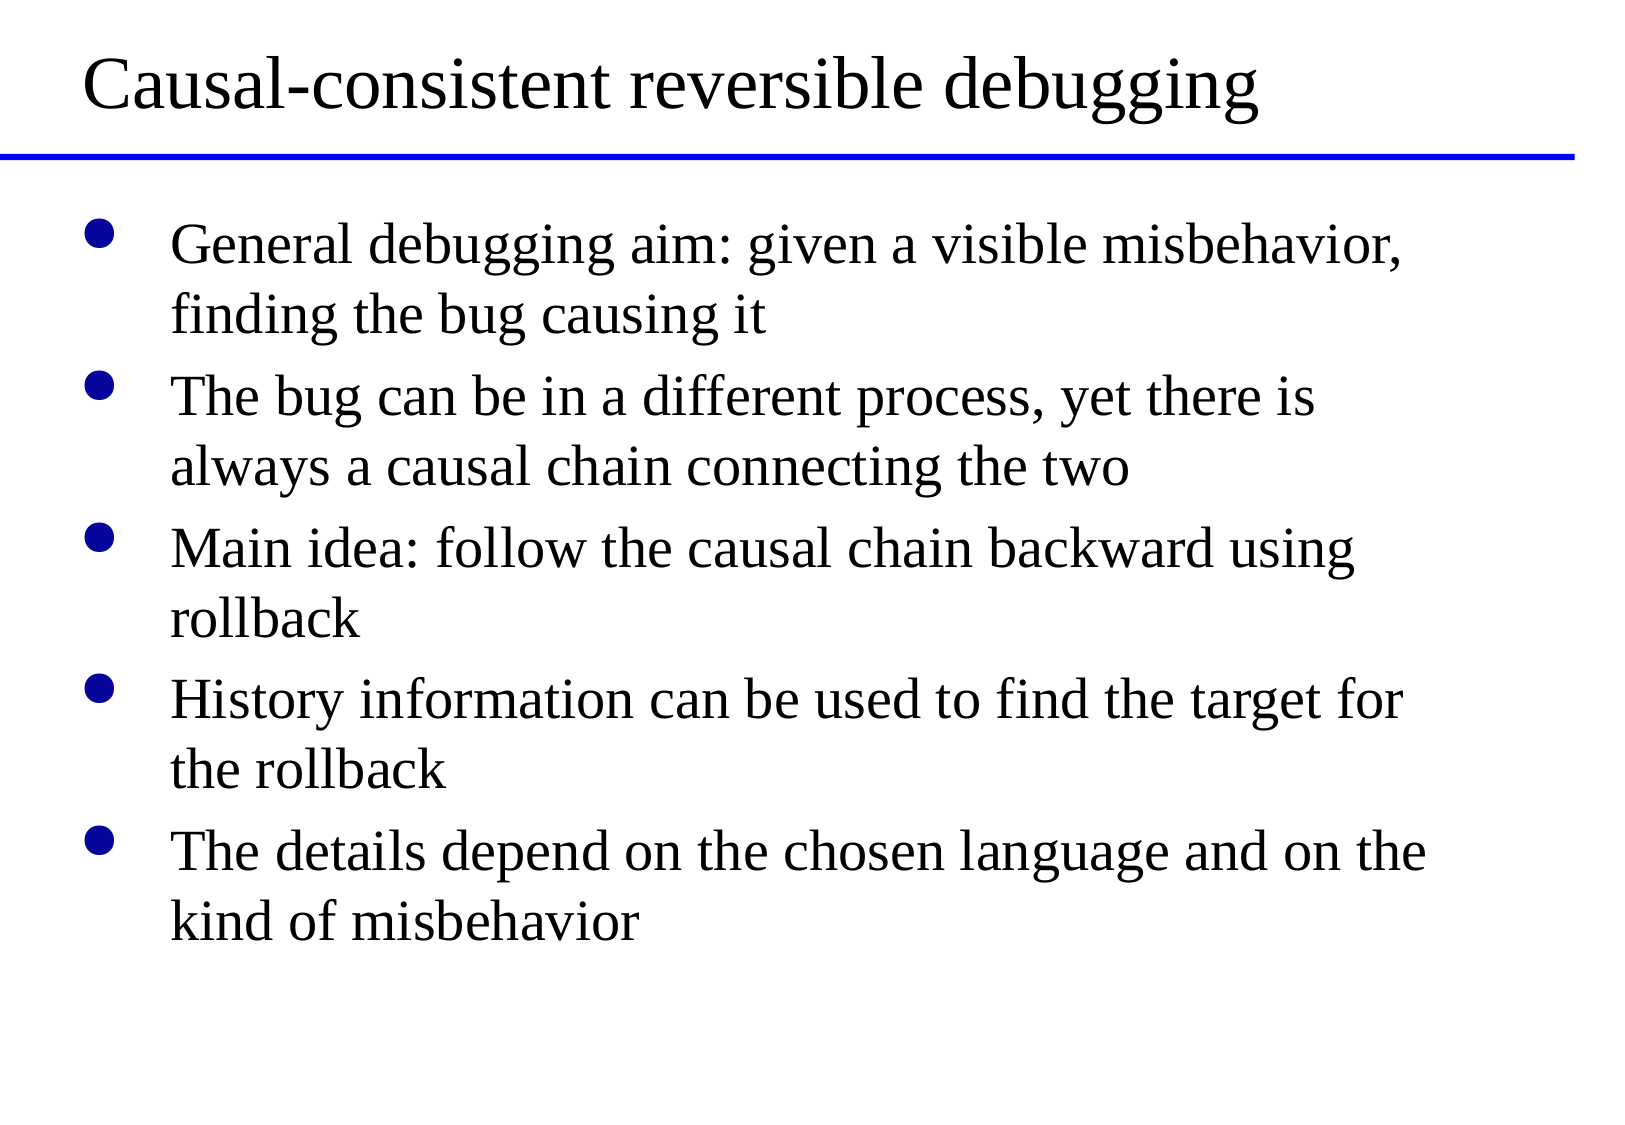

# Causal-consistent reversible debugging
General debugging aim: given a visible misbehavior, finding the bug causing it
The bug can be in a different process, yet there is always a causal chain connecting the two
Main idea: follow the causal chain backward using rollback
History information can be used to find the target for the rollback
The details depend on the chosen language and on the kind of misbehavior